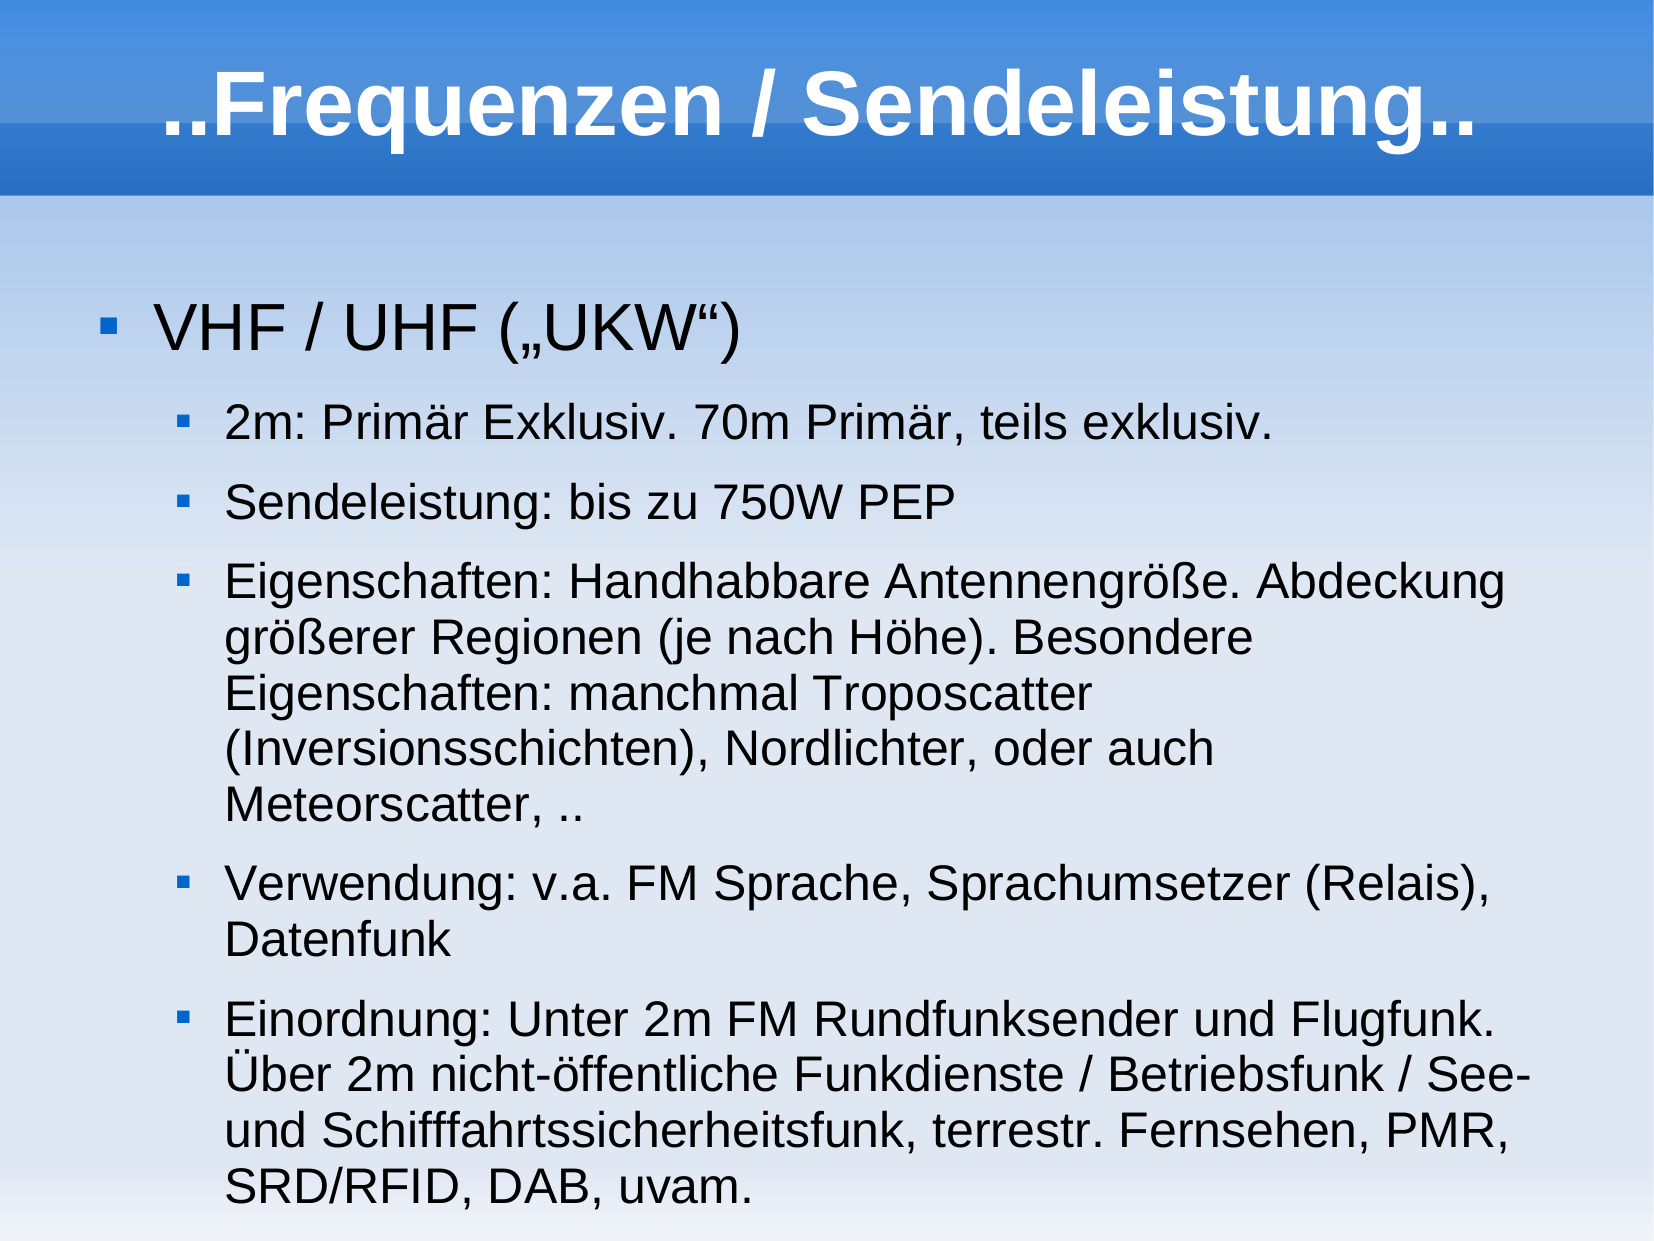

# ..Frequenzen / Sendeleistung..
VHF / UHF („UKW“)
2m: Primär Exklusiv. 70m Primär, teils exklusiv.
Sendeleistung: bis zu 750W PEP
Eigenschaften: Handhabbare Antennengröße. Abdeckung größerer Regionen (je nach Höhe). Besondere Eigenschaften: manchmal Troposcatter (Inversionsschichten), Nordlichter, oder auch Meteorscatter, ..
Verwendung: v.a. FM Sprache, Sprachumsetzer (Relais), Datenfunk
Einordnung: Unter 2m FM Rundfunksender und Flugfunk. Über 2m nicht-öffentliche Funkdienste / Betriebsfunk / See- und Schifffahrtssicherheitsfunk, terrestr. Fernsehen, PMR, SRD/RFID, DAB, uvam.